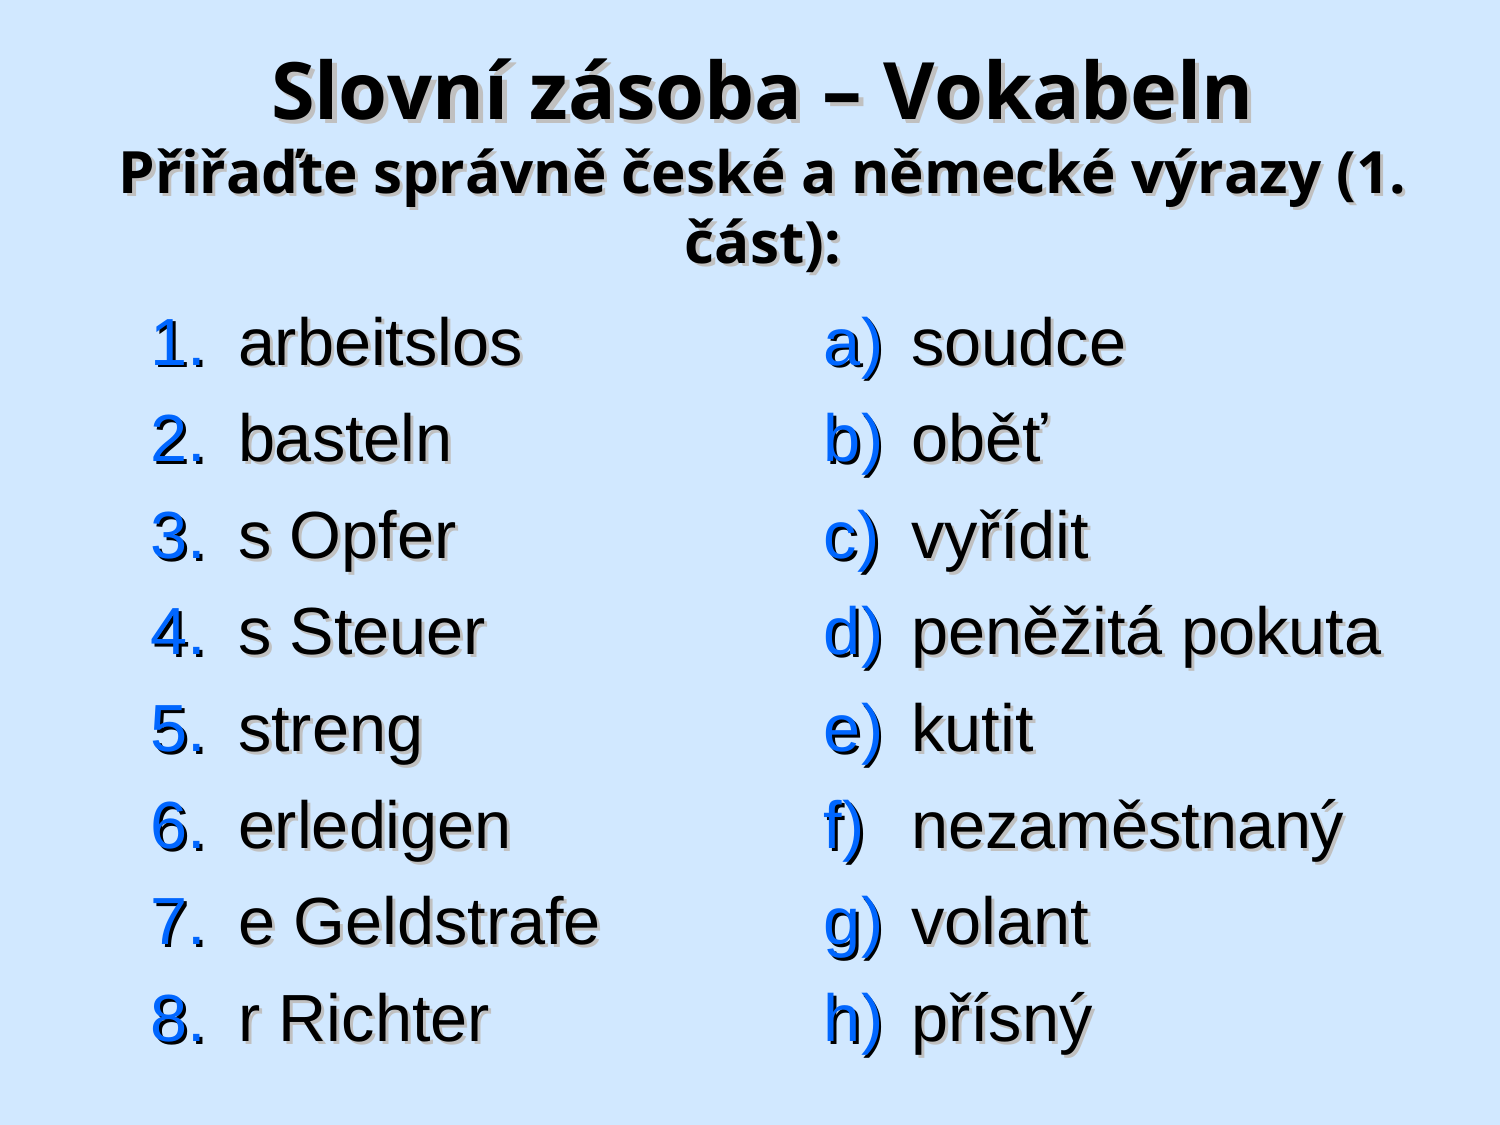

# Slovní zásoba – Vokabeln Přiřaďte správně české a německé výrazy (1. část):
arbeitslos
basteln
s Opfer
s Steuer
streng
erledigen
e Geldstrafe
r Richter
soudce
oběť
vyřídit
peněžitá pokuta
kutit
nezaměstnaný
volant
přísný